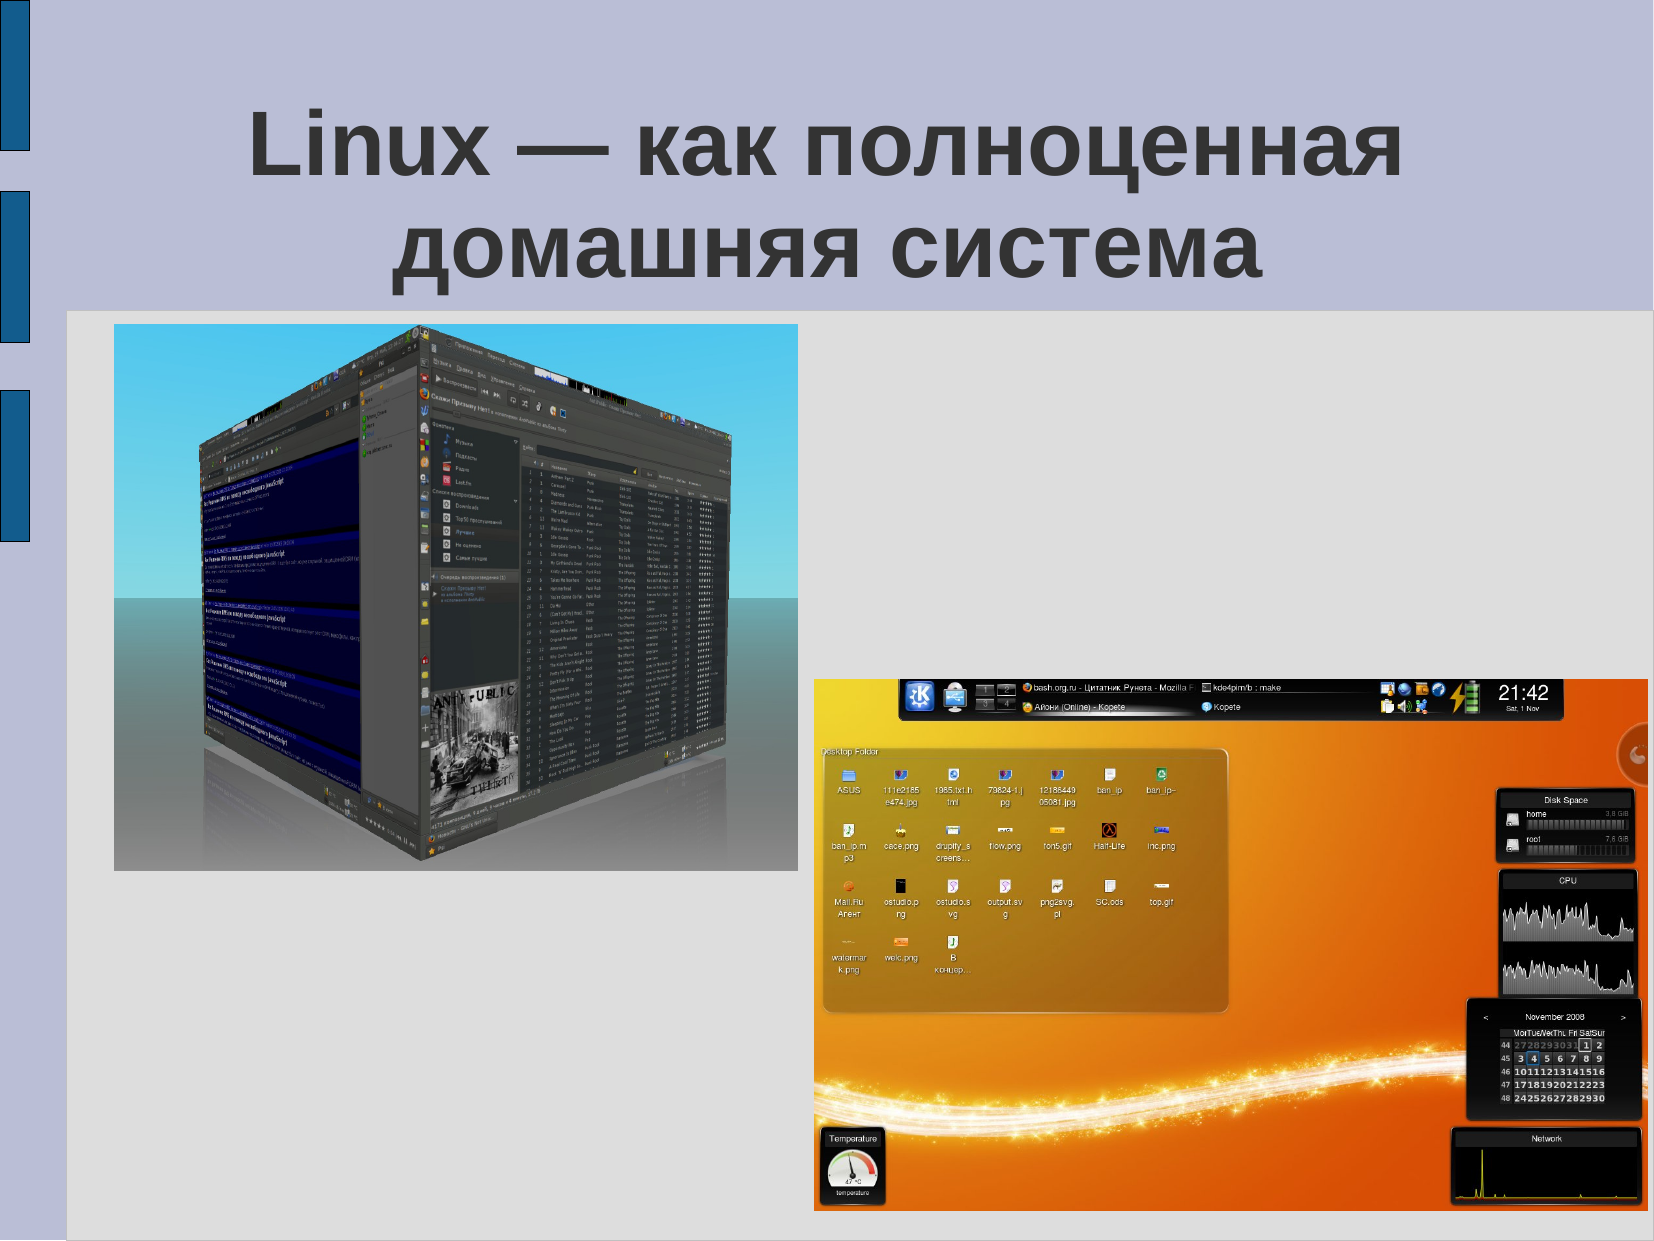

# Linux — как полноценная домашняя система